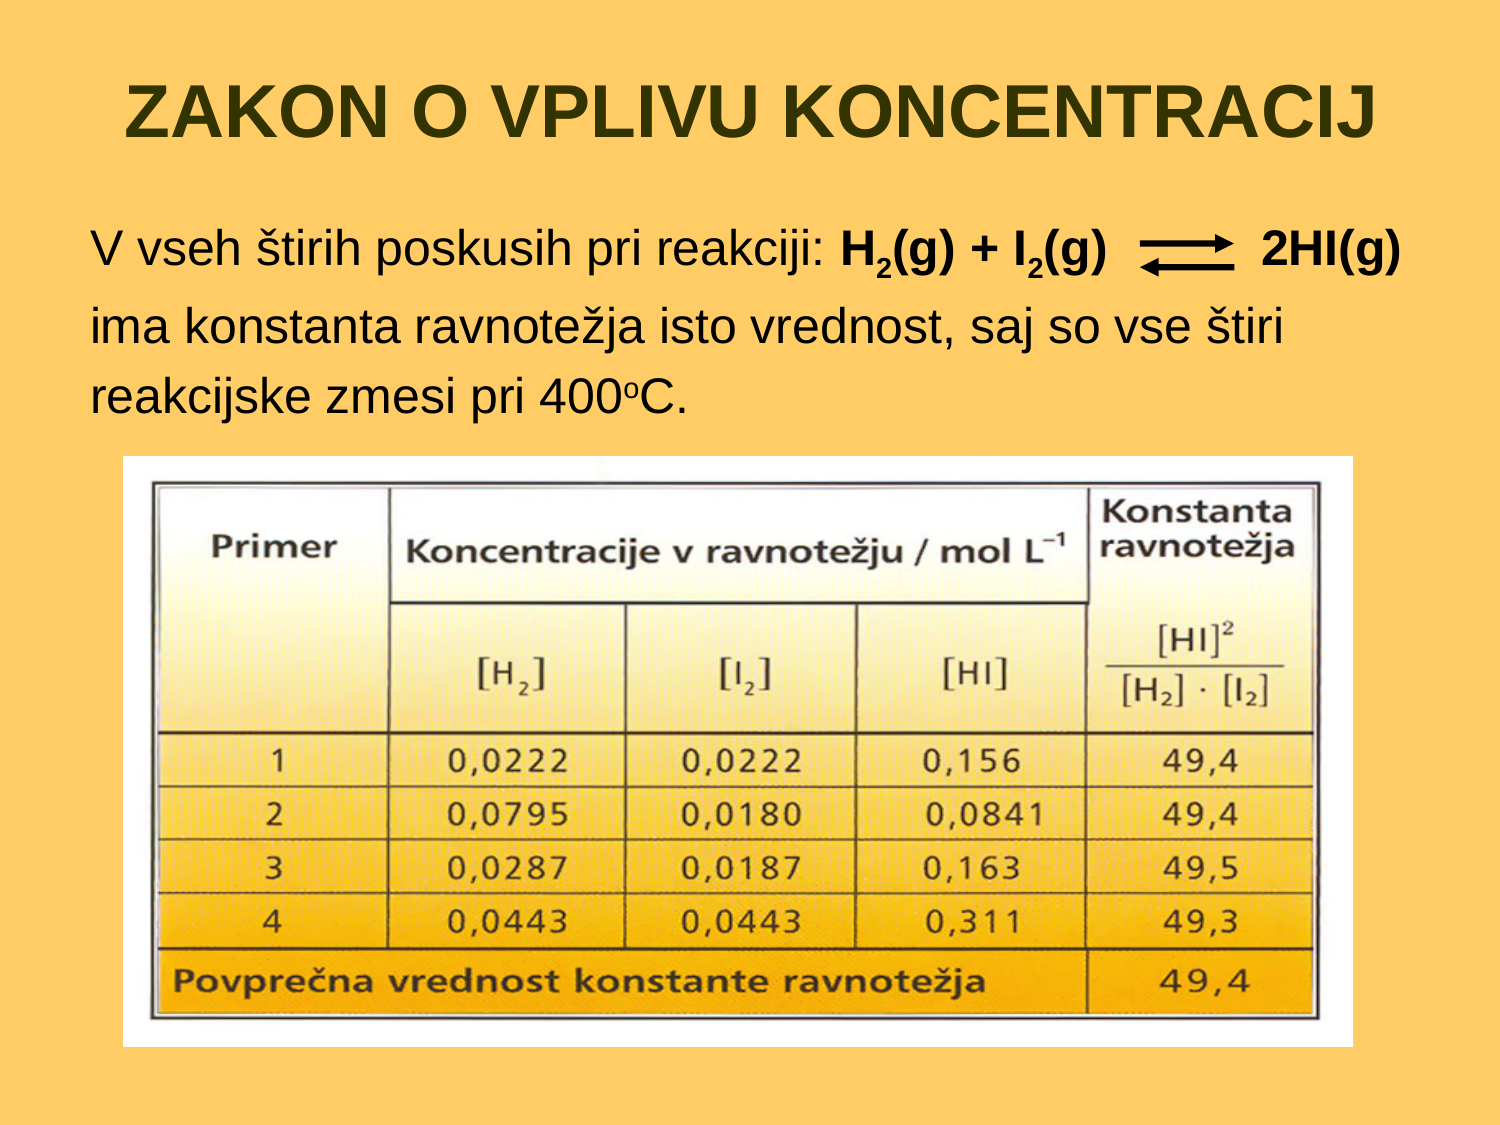

# ZAKON O VPLIVU KONCENTRACIJ
V vseh štirih poskusih pri reakciji: H2(g) + I2(g) 2HI(g)
ima konstanta ravnotežja isto vrednost, saj so vse štiri
reakcijske zmesi pri 400oC.